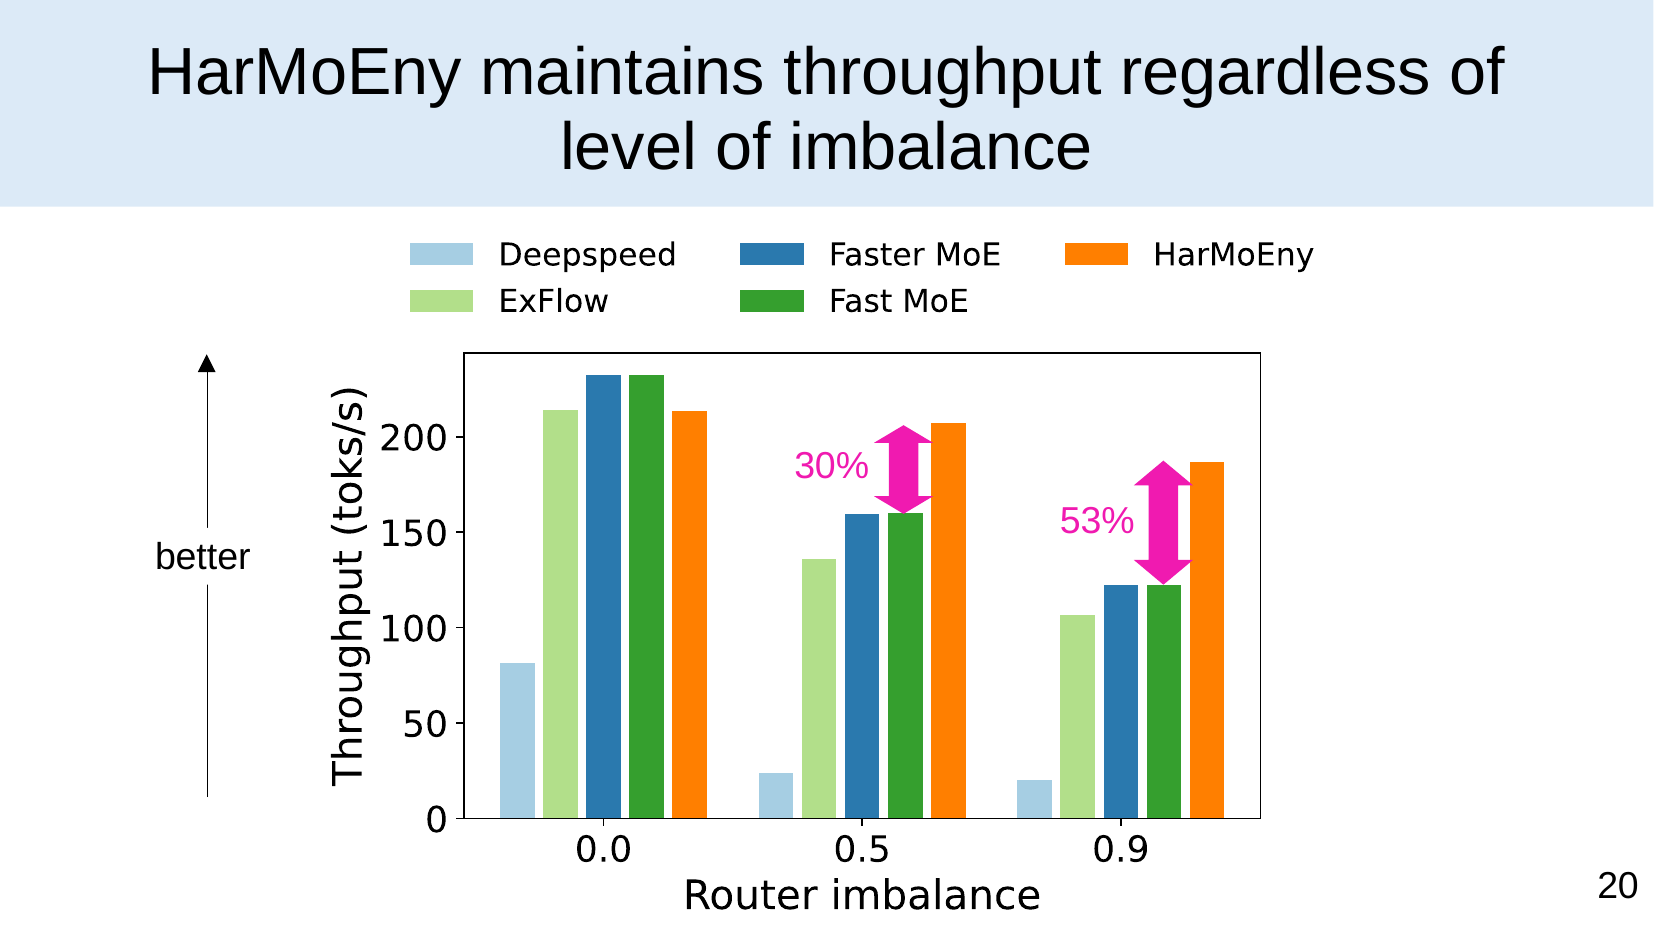

# HarMoEny maintains throughput regardless of level of imbalance
30%
53%
better